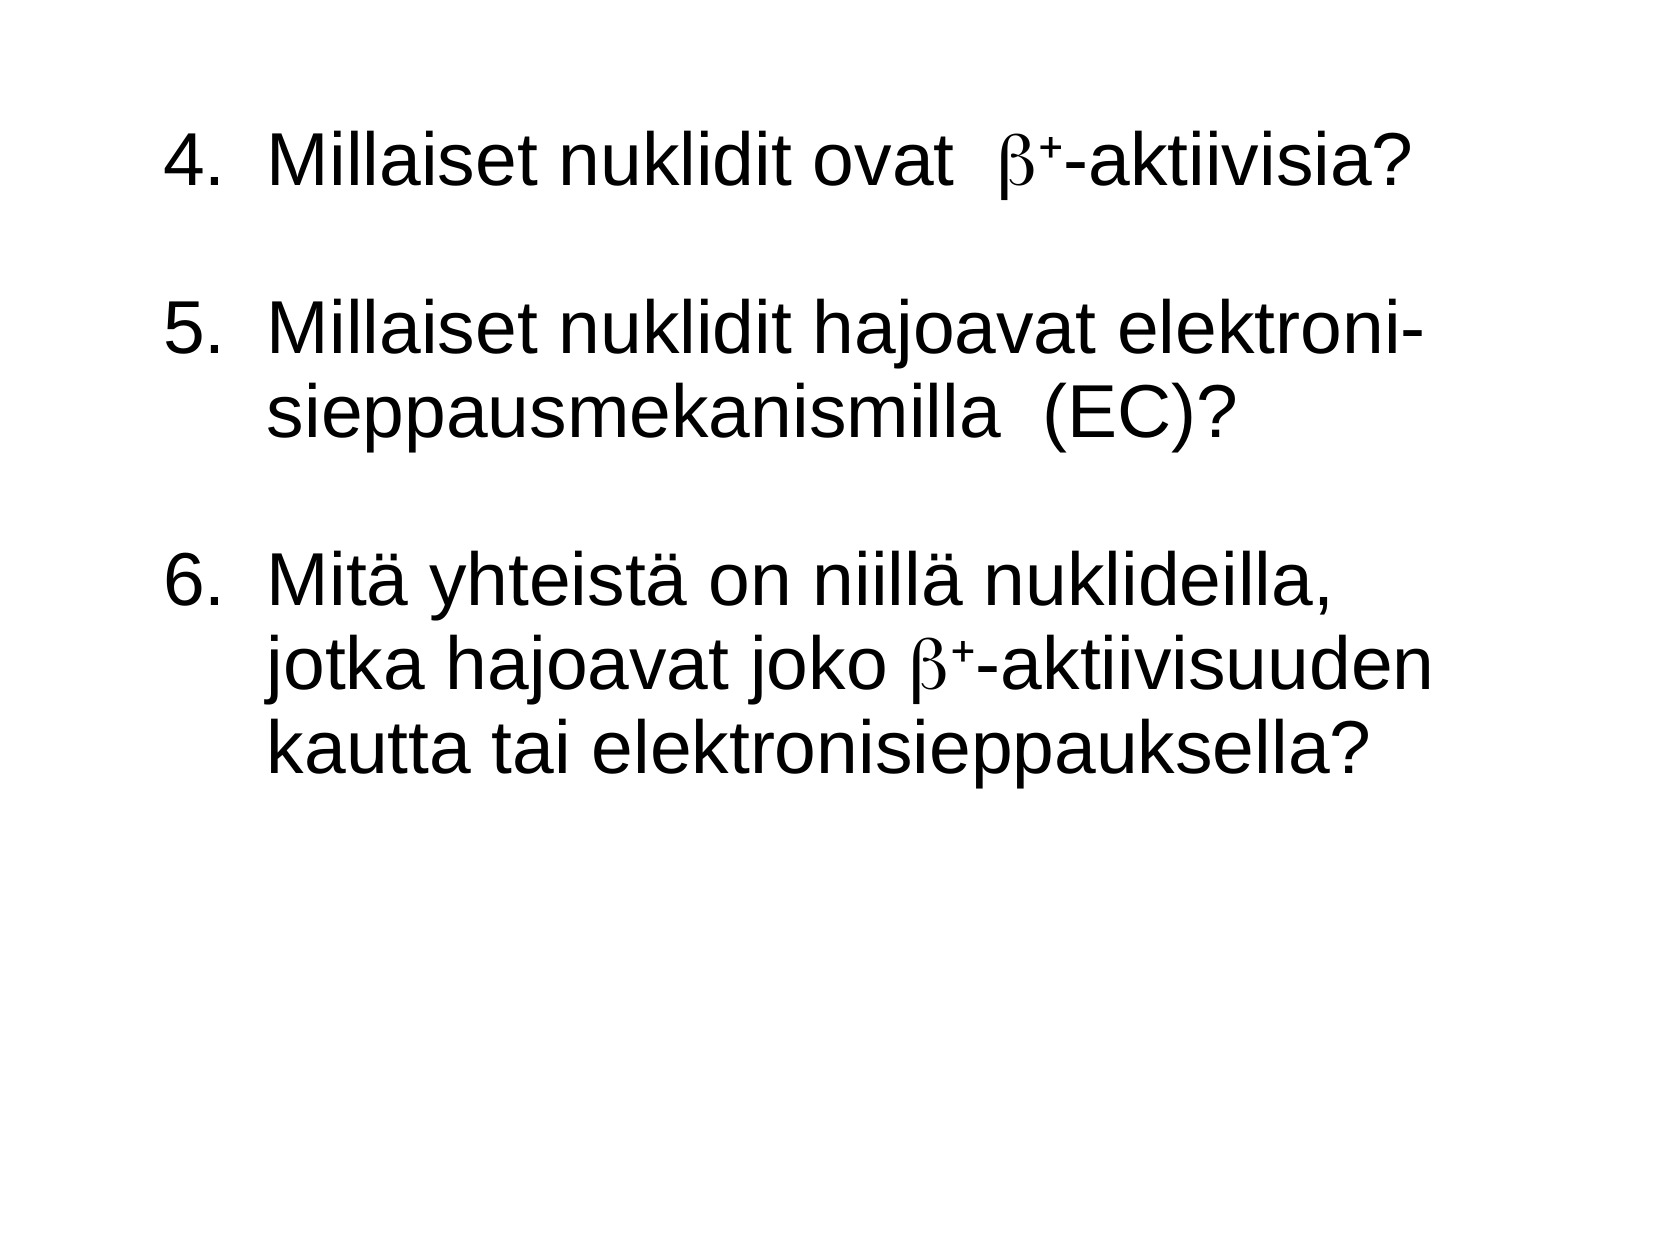

4. Millaiset nuklidit ovat b+-aktiivisia?
5. Millaiset nuklidit hajoavat elektroni-
 sieppausmekanismilla (EC)?
6. Mitä yhteistä on niillä nuklideilla,
 jotka hajoavat joko b+-aktiivisuuden
 kautta tai elektronisieppauksella?